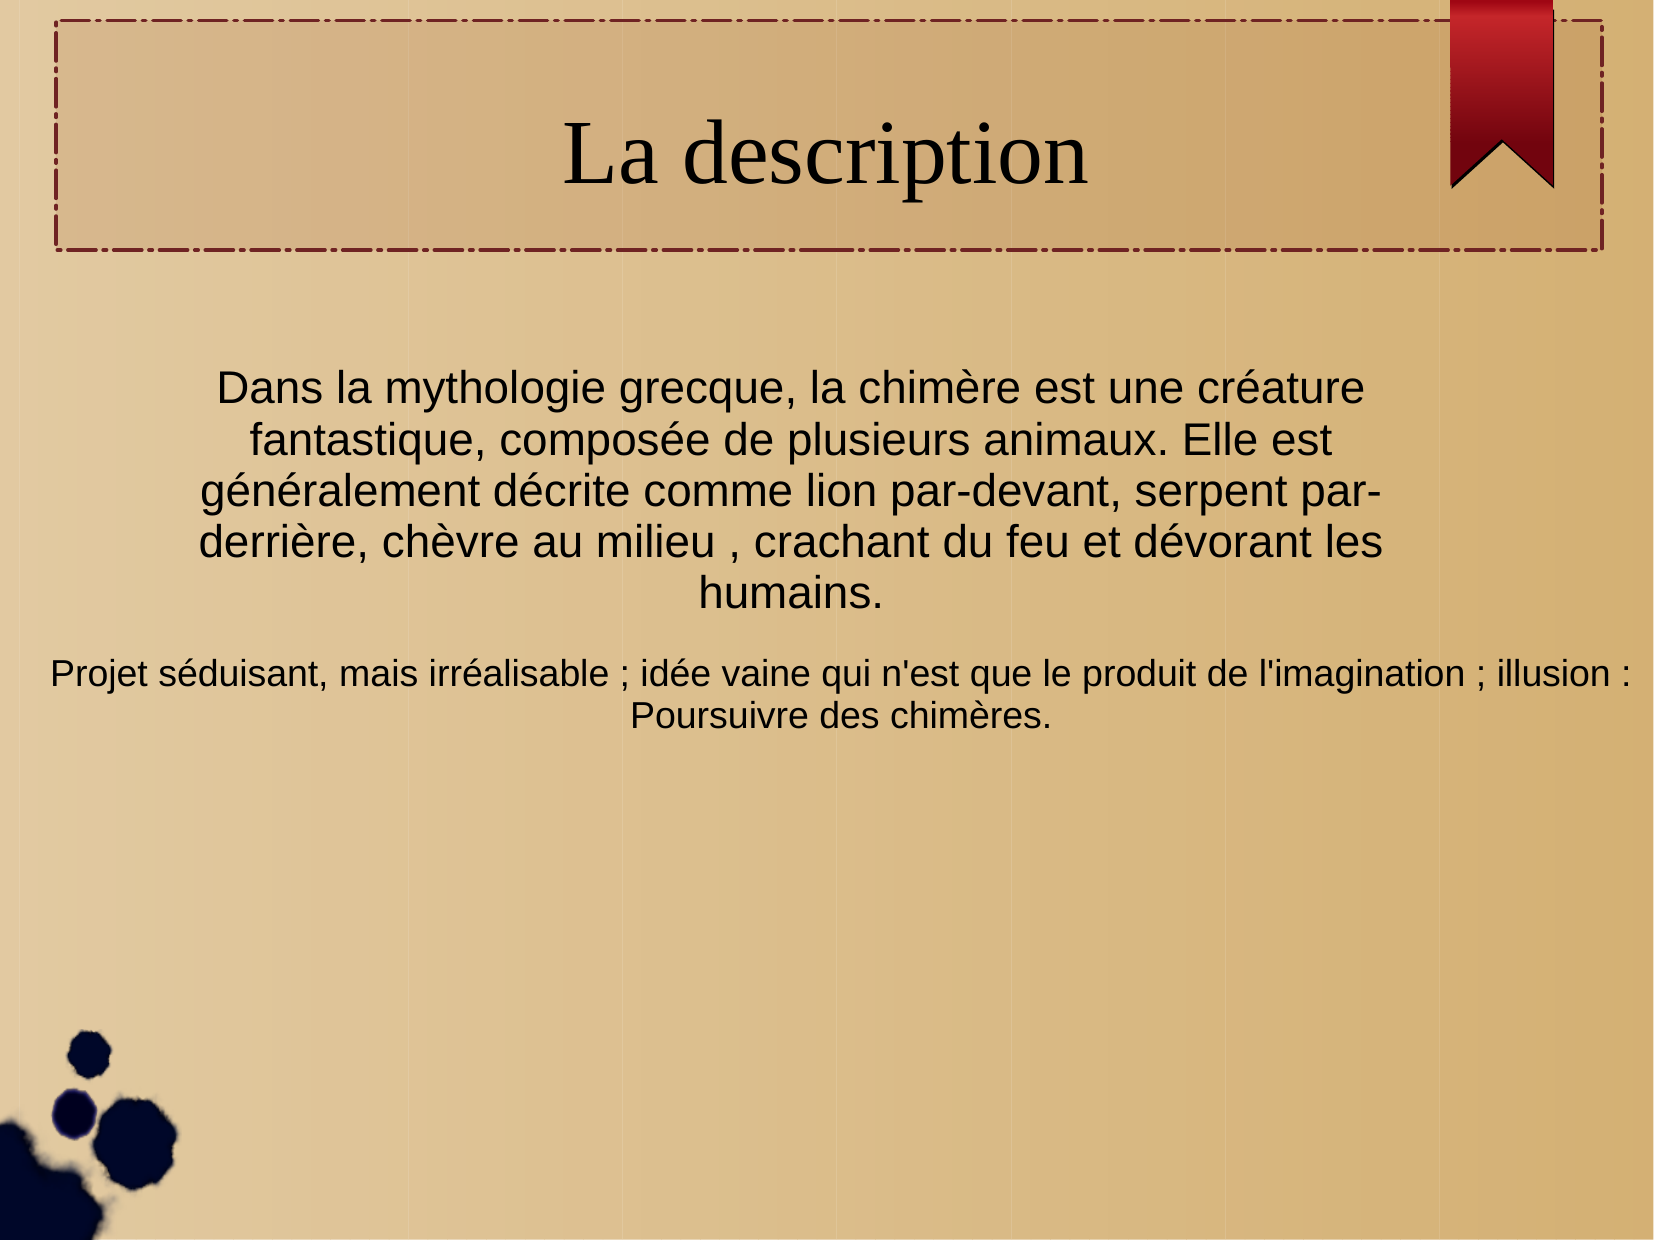

# La description
Dans la mythologie grecque, la chimère est une créature fantastique, composée de plusieurs animaux. Elle est généralement décrite comme lion par-devant, serpent par-derrière, chèvre au milieu , crachant du feu et dévorant les humains.
Projet séduisant, mais irréalisable ; idée vaine qui n'est que le produit de l'imagination ; illusion : Poursuivre des chimères.